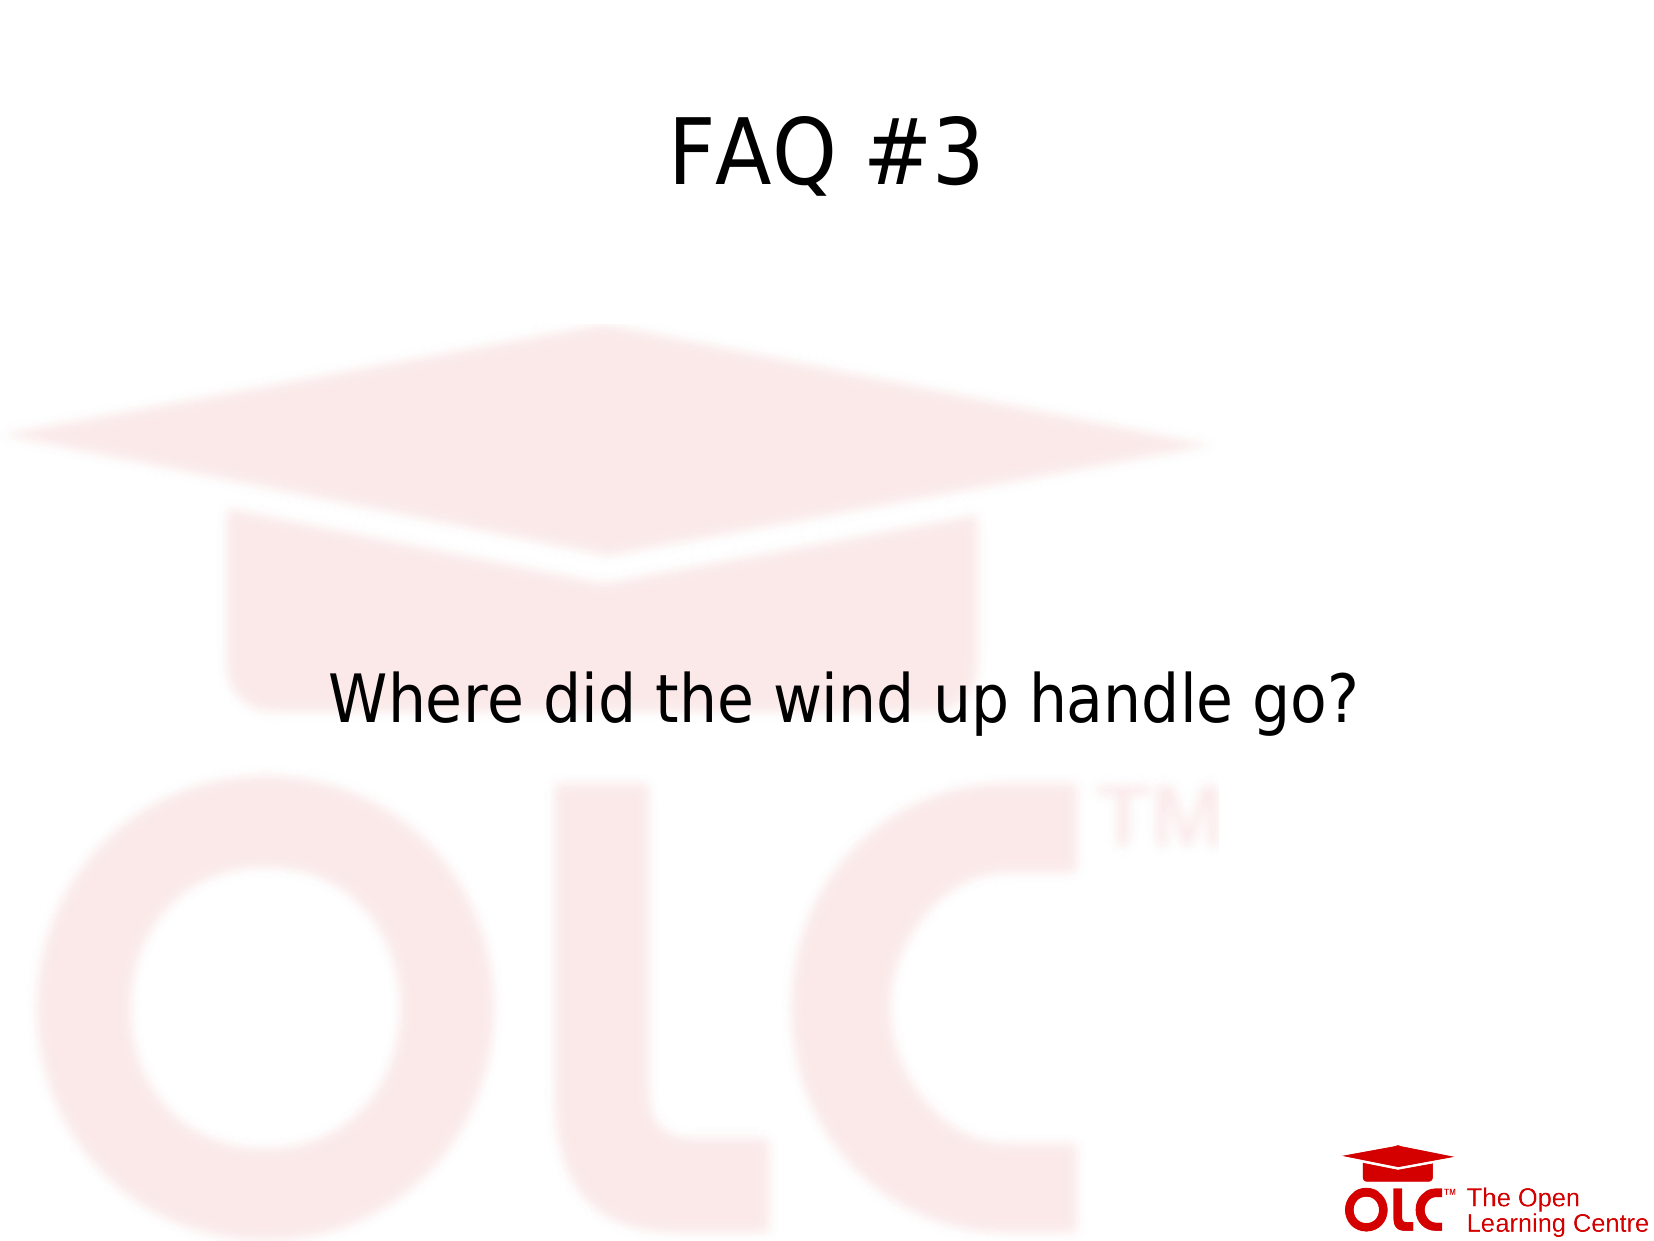

# FAQ #3
Where did the wind up handle go?